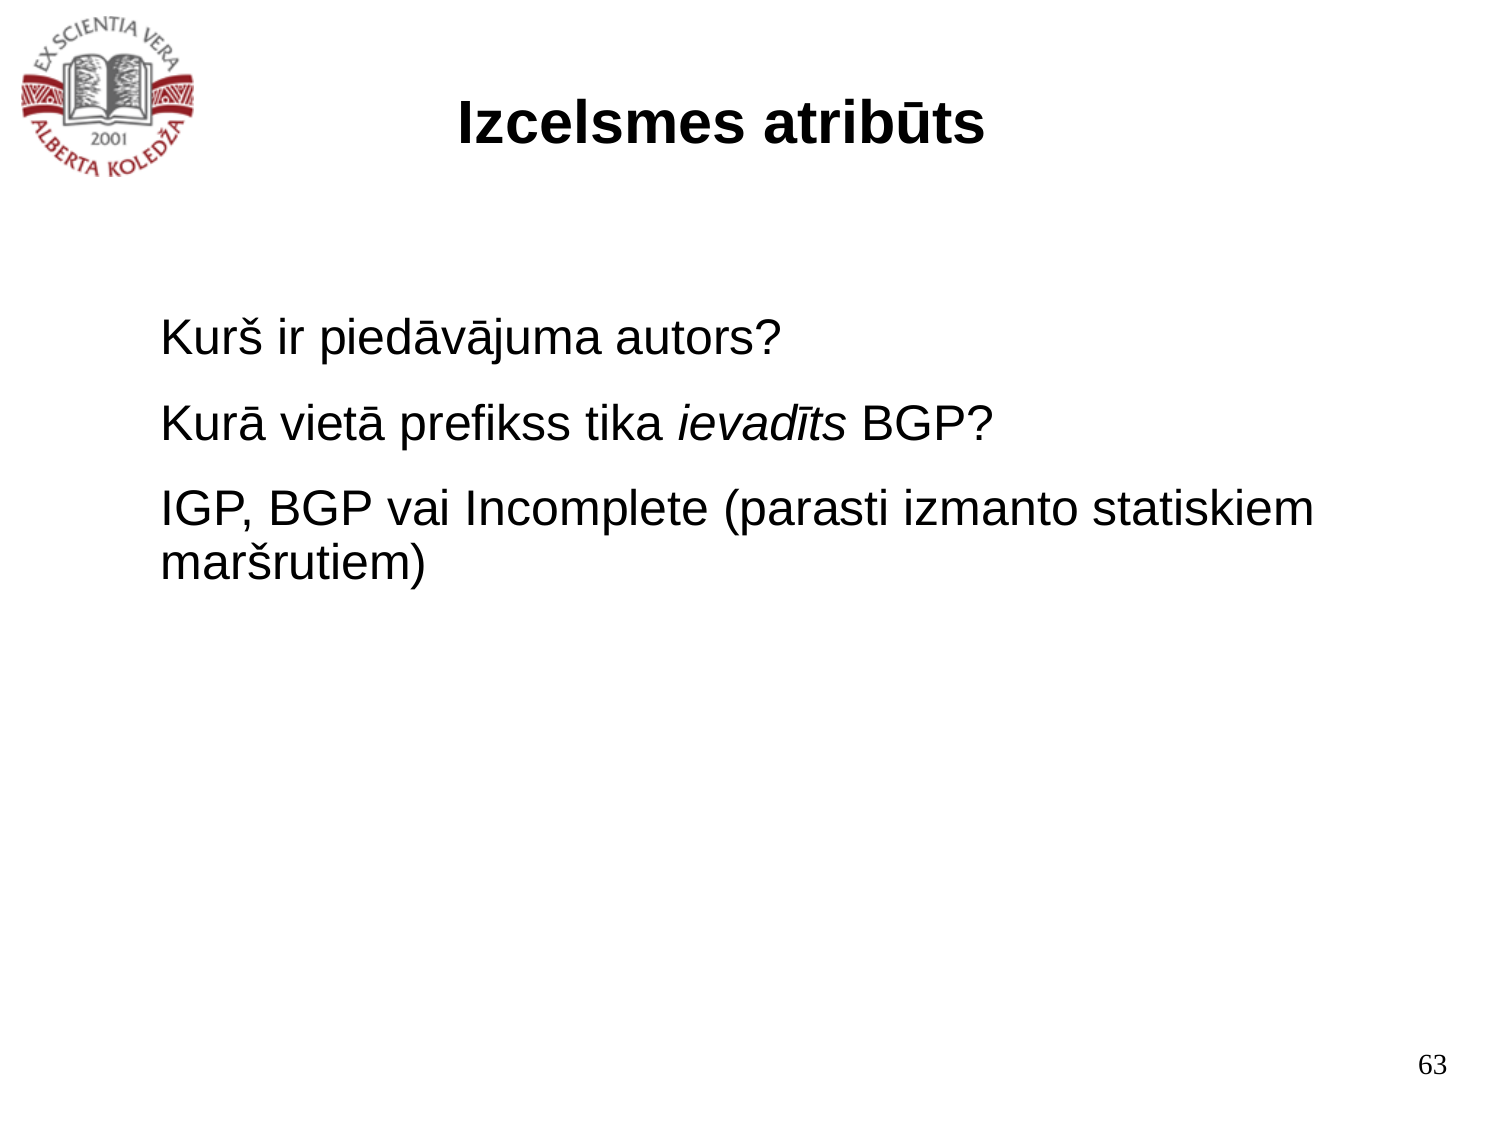

# Izcelsmes atribūts
Kurš ir piedāvājuma autors?
Kurā vietā prefikss tika ievadīts BGP?
IGP, BGP vai Incomplete (parasti izmanto statiskiem maršrutiem)